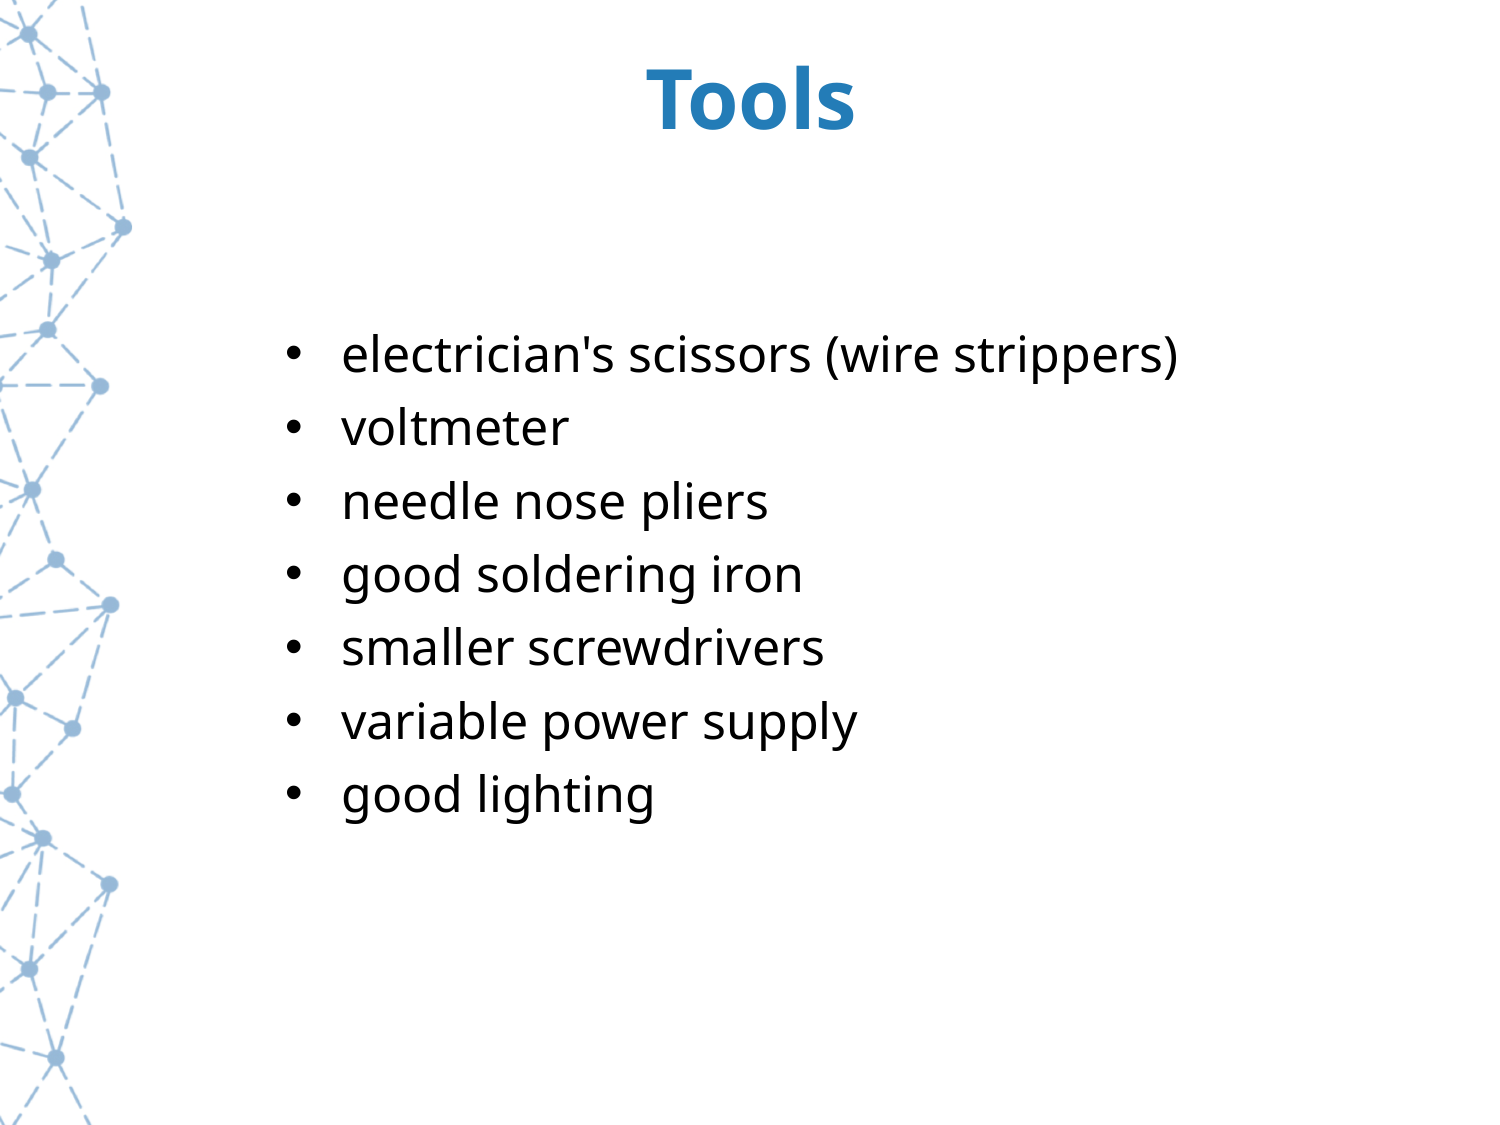

# Tools
electrician's scissors (wire strippers)
voltmeter
needle nose pliers
good soldering iron
smaller screwdrivers
variable power supply
good lighting